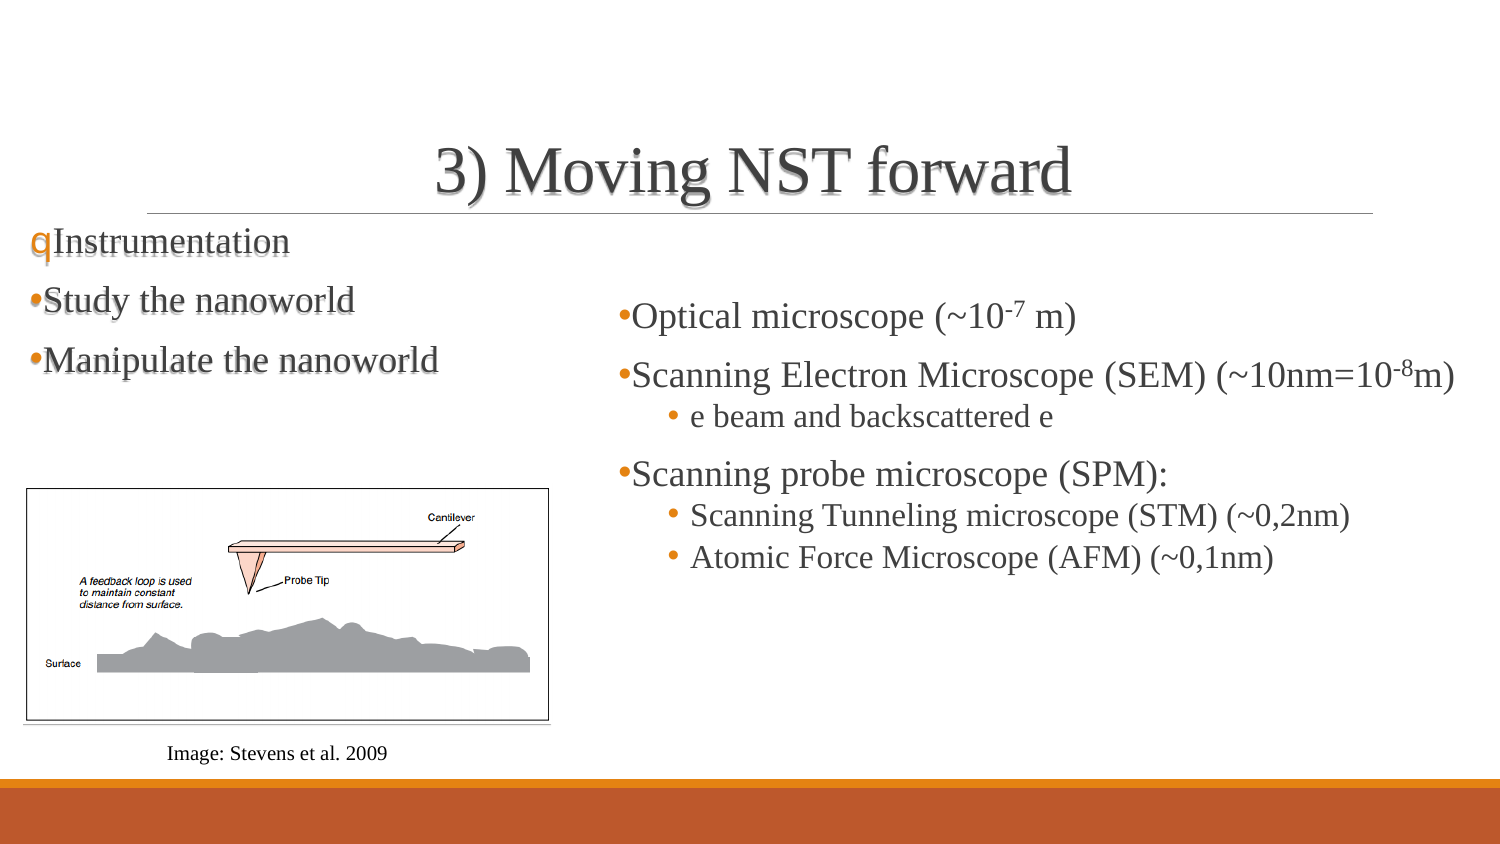

# 3) Moving NST forward
Instrumentation
Study the nanoworld
Manipulate the nanoworld
Optical microscope (~10-7 m)
Scanning Electron Microscope (SEM) (~10nm=10-8m)
e beam and backscattered e
Scanning probe microscope (SPM):
Scanning Tunneling microscope (STM) (~0,2nm)
Atomic Force Microscope (AFM) (~0,1nm)
Image: Stevens et al. 2009